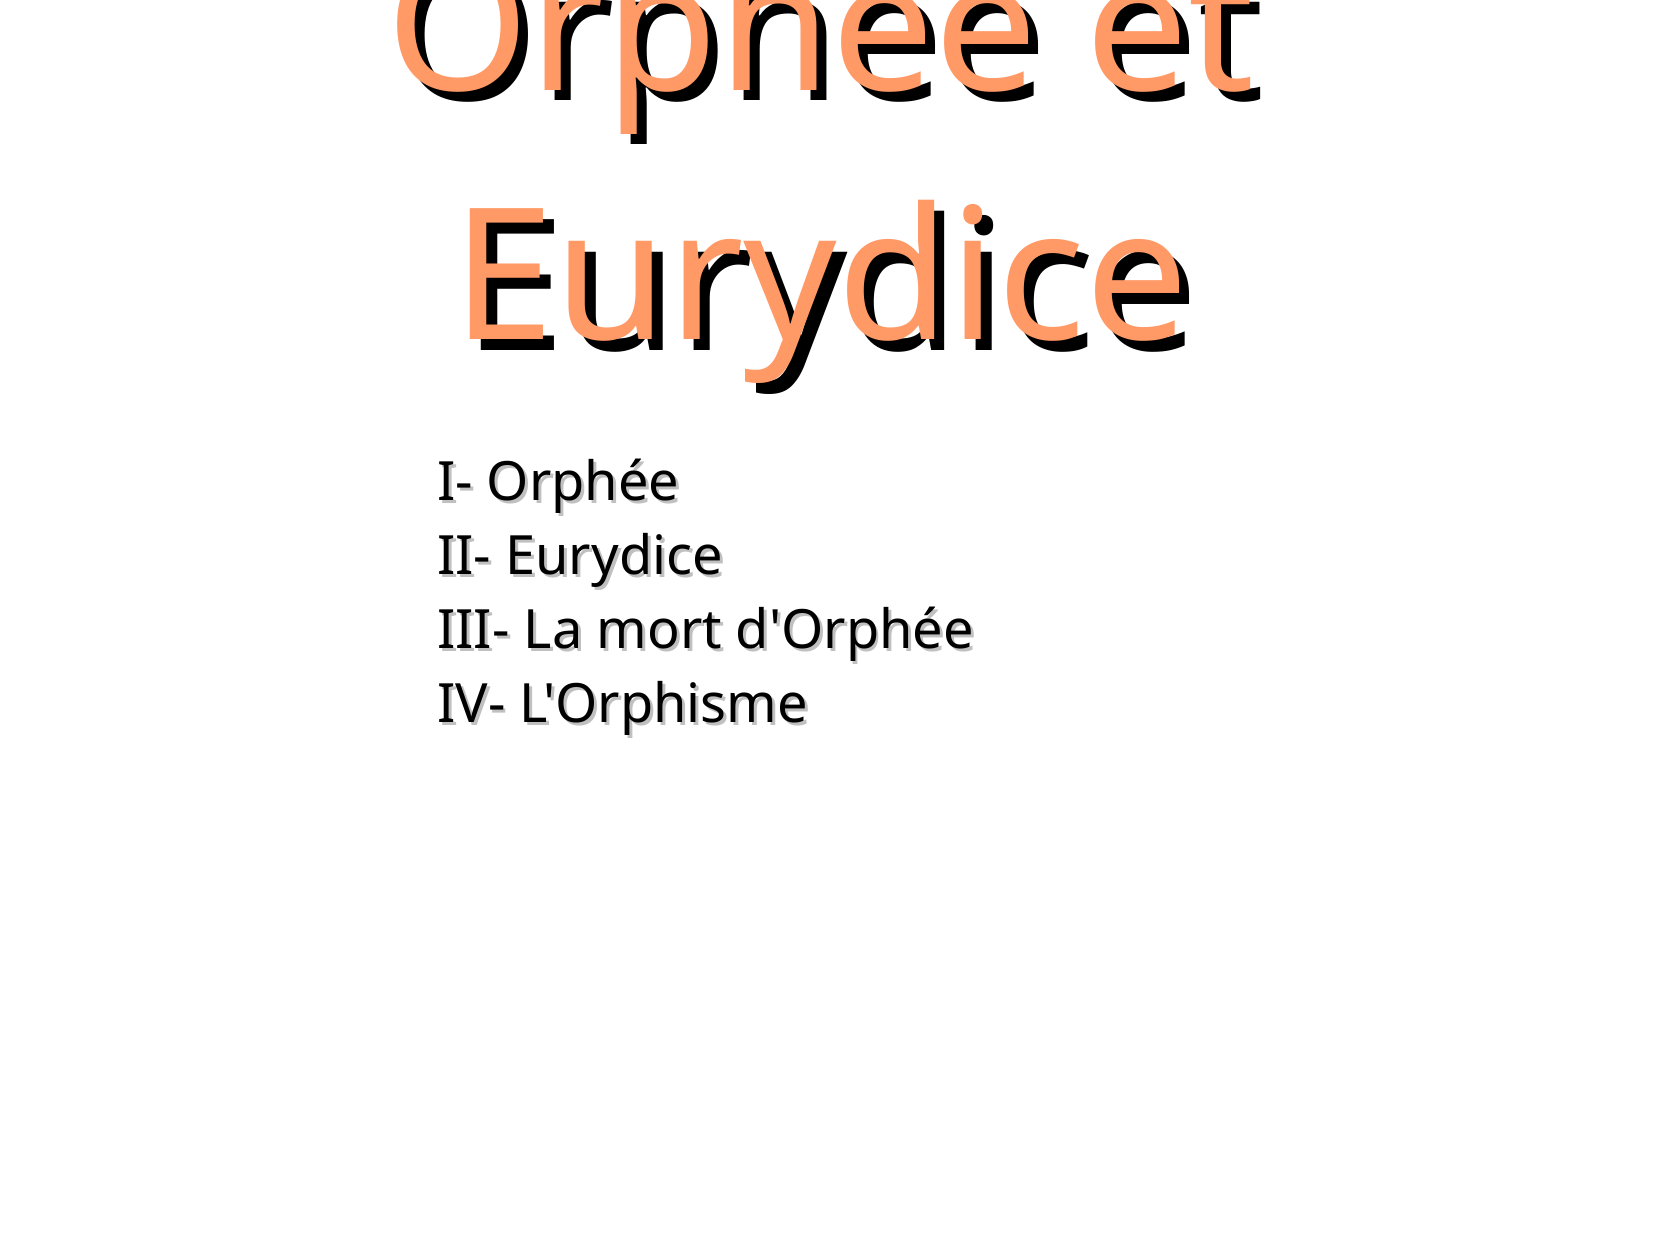

# Orphée et Eurydice
I- Orphée
II- Eurydice
III- La mort d'Orphée
IV- L'Orphisme